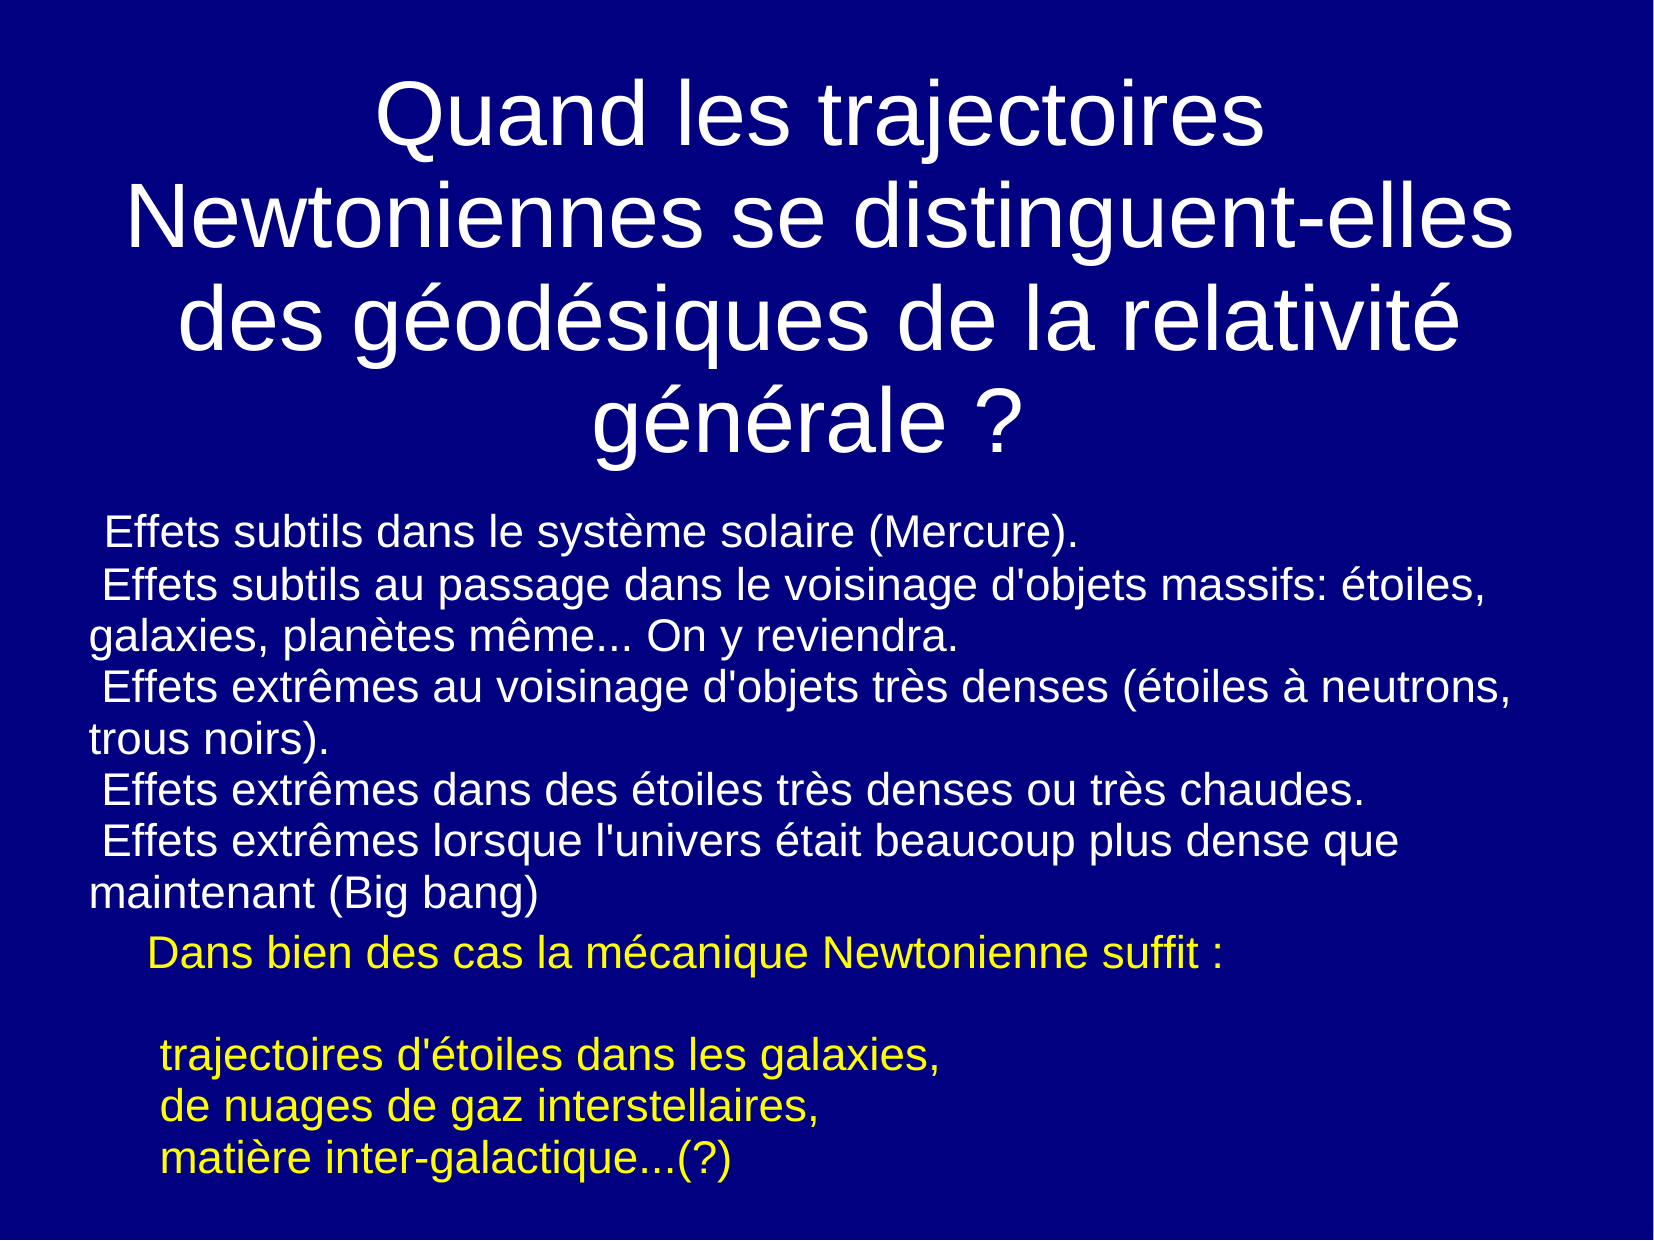

# Quand les trajectoires Newtoniennes se distinguent-elles des géodésiques de la relativité générale ?
 Effets subtils dans le système solaire (Mercure).
 Effets subtils au passage dans le voisinage d'objets massifs: étoiles, galaxies, planètes même... On y reviendra.
 Effets extrêmes au voisinage d'objets très denses (étoiles à neutrons, trous noirs).
 Effets extrêmes dans des étoiles très denses ou très chaudes.
 Effets extrêmes lorsque l'univers était beaucoup plus dense que maintenant (Big bang)
Dans bien des cas la mécanique Newtonienne suffit :
 trajectoires d'étoiles dans les galaxies,
 de nuages de gaz interstellaires,
 matière inter-galactique...(?)